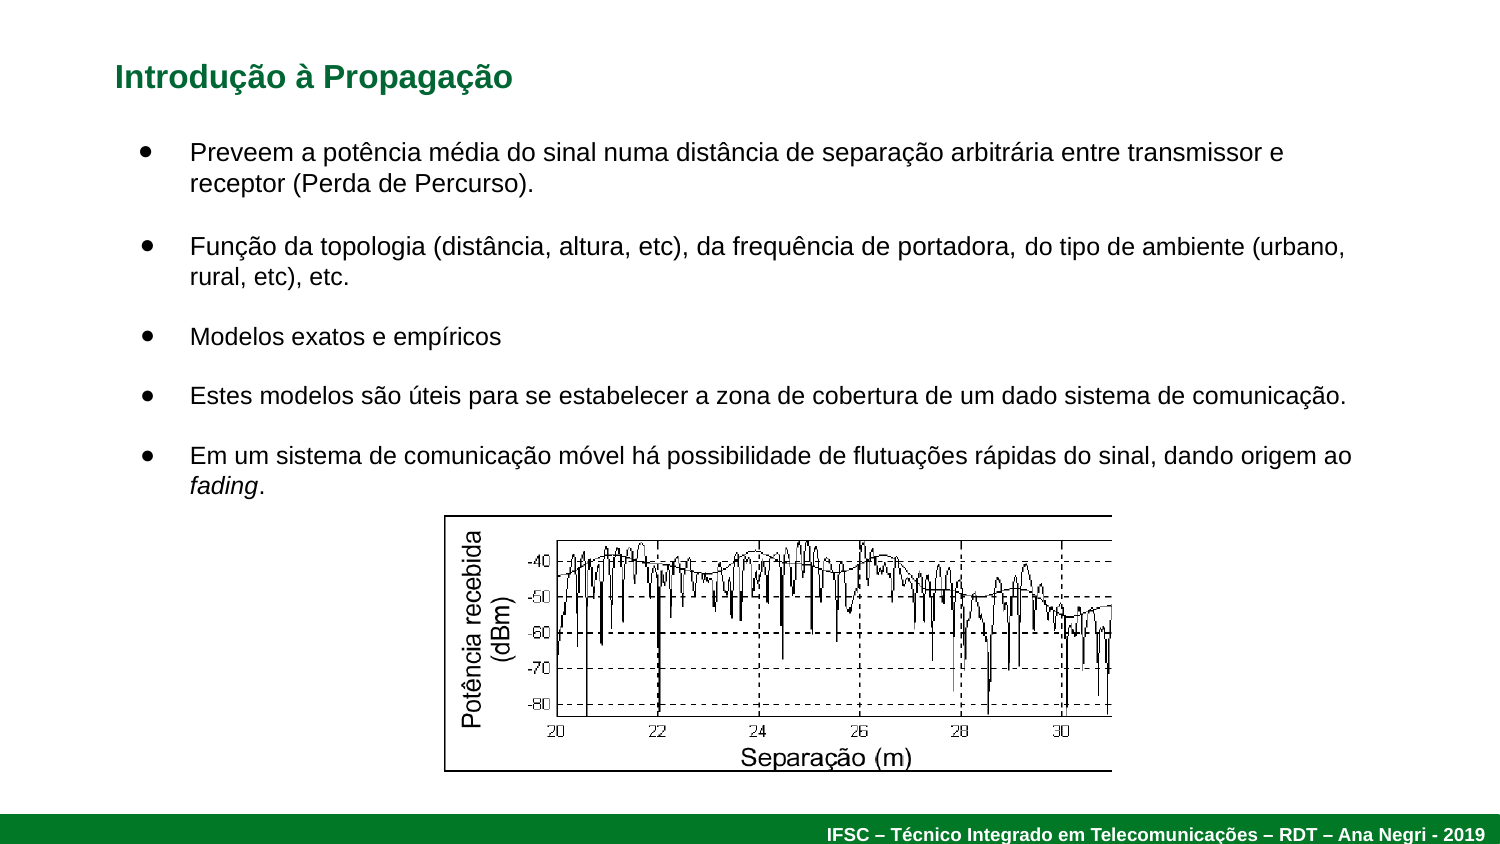

Introdução à Propagação
Preveem a potência média do sinal numa distância de separação arbitrária entre transmissor e receptor (Perda de Percurso).
Função da topologia (distância, altura, etc), da frequência de portadora, do tipo de ambiente (urbano, rural, etc), etc.
Modelos exatos e empíricos
Estes modelos são úteis para se estabelecer a zona de cobertura de um dado sistema de comunicação.
Em um sistema de comunicação móvel há possibilidade de flutuações rápidas do sinal, dando origem ao fading.
IFSC – Técnico Integrado em Telecomunicações – RDT – Ana Negri - 2019